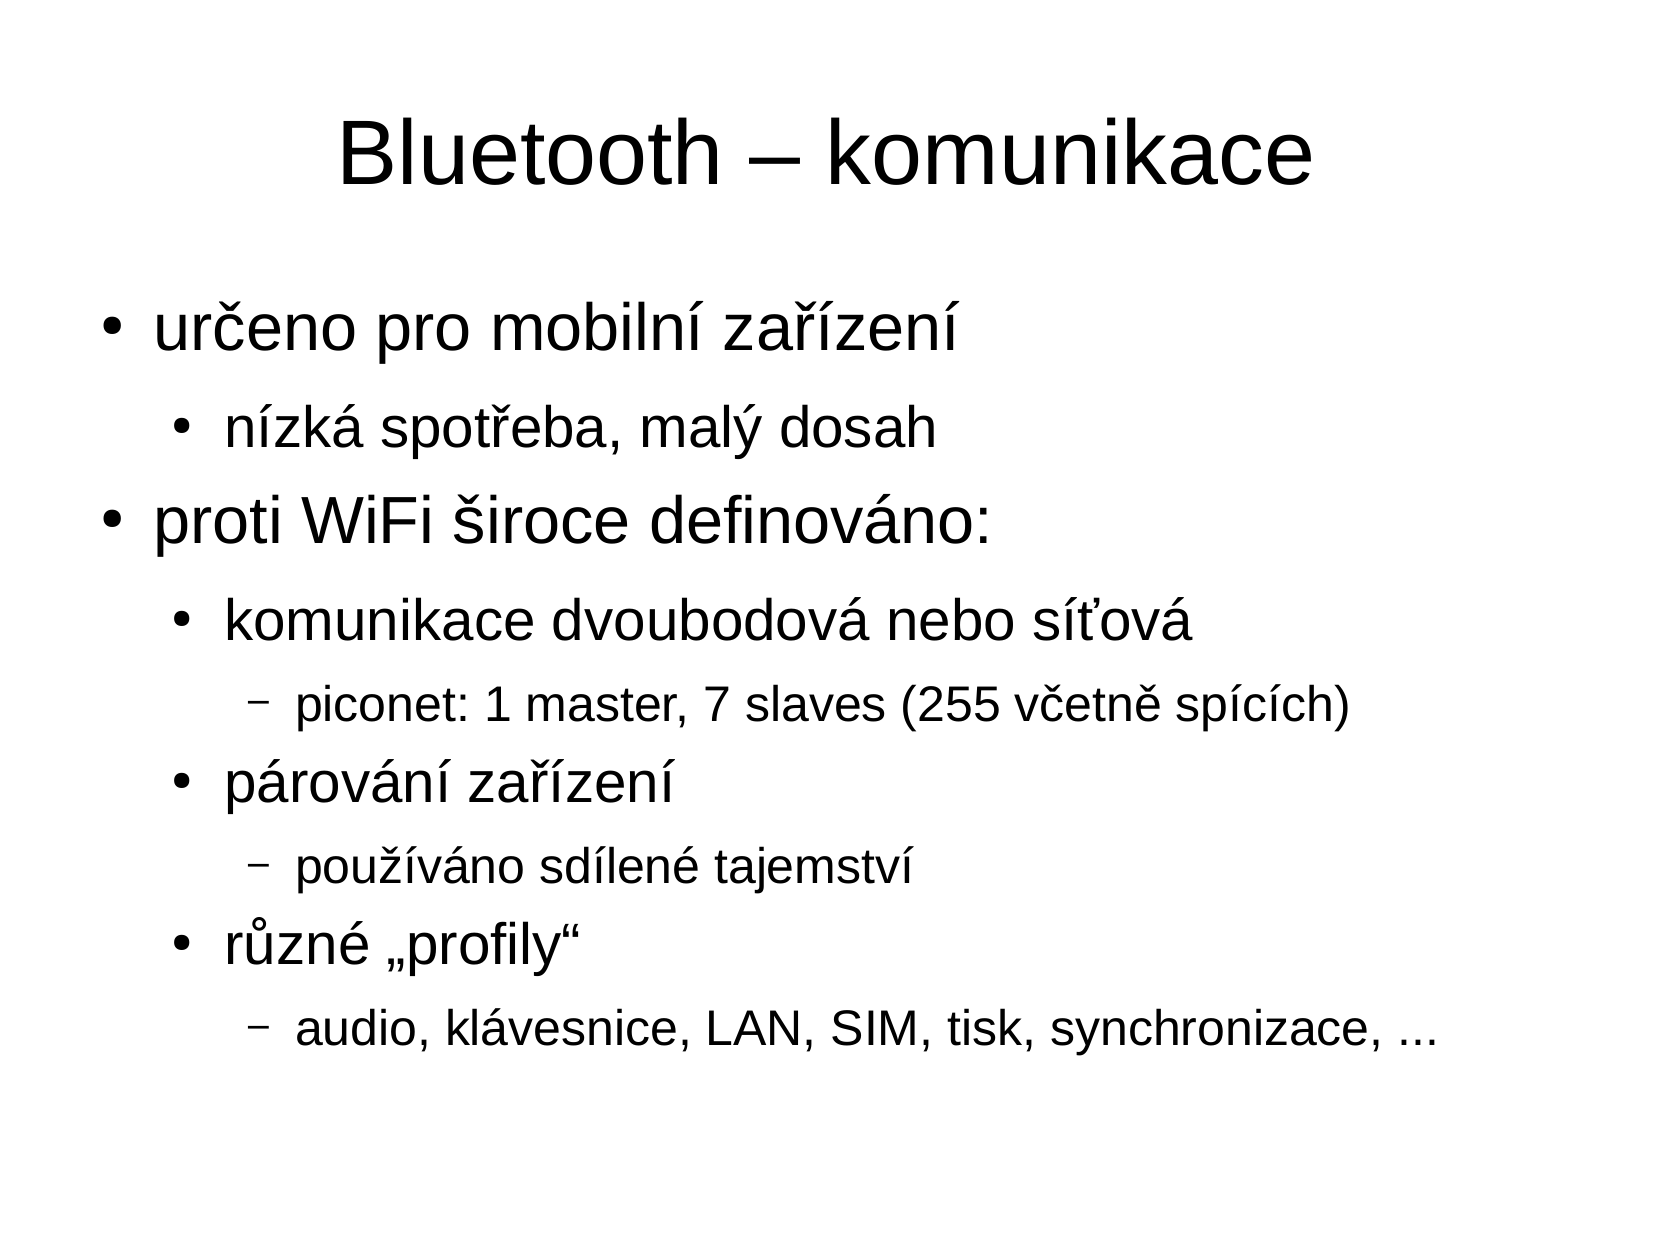

# Bluetooth – komunikace
určeno pro mobilní zařízení
nízká spotřeba, malý dosah
proti WiFi široce definováno:
komunikace dvoubodová nebo síťová
piconet: 1 master, 7 slaves (255 včetně spících)
párování zařízení
používáno sdílené tajemství
různé „profily“
audio, klávesnice, LAN, SIM, tisk, synchronizace, ...